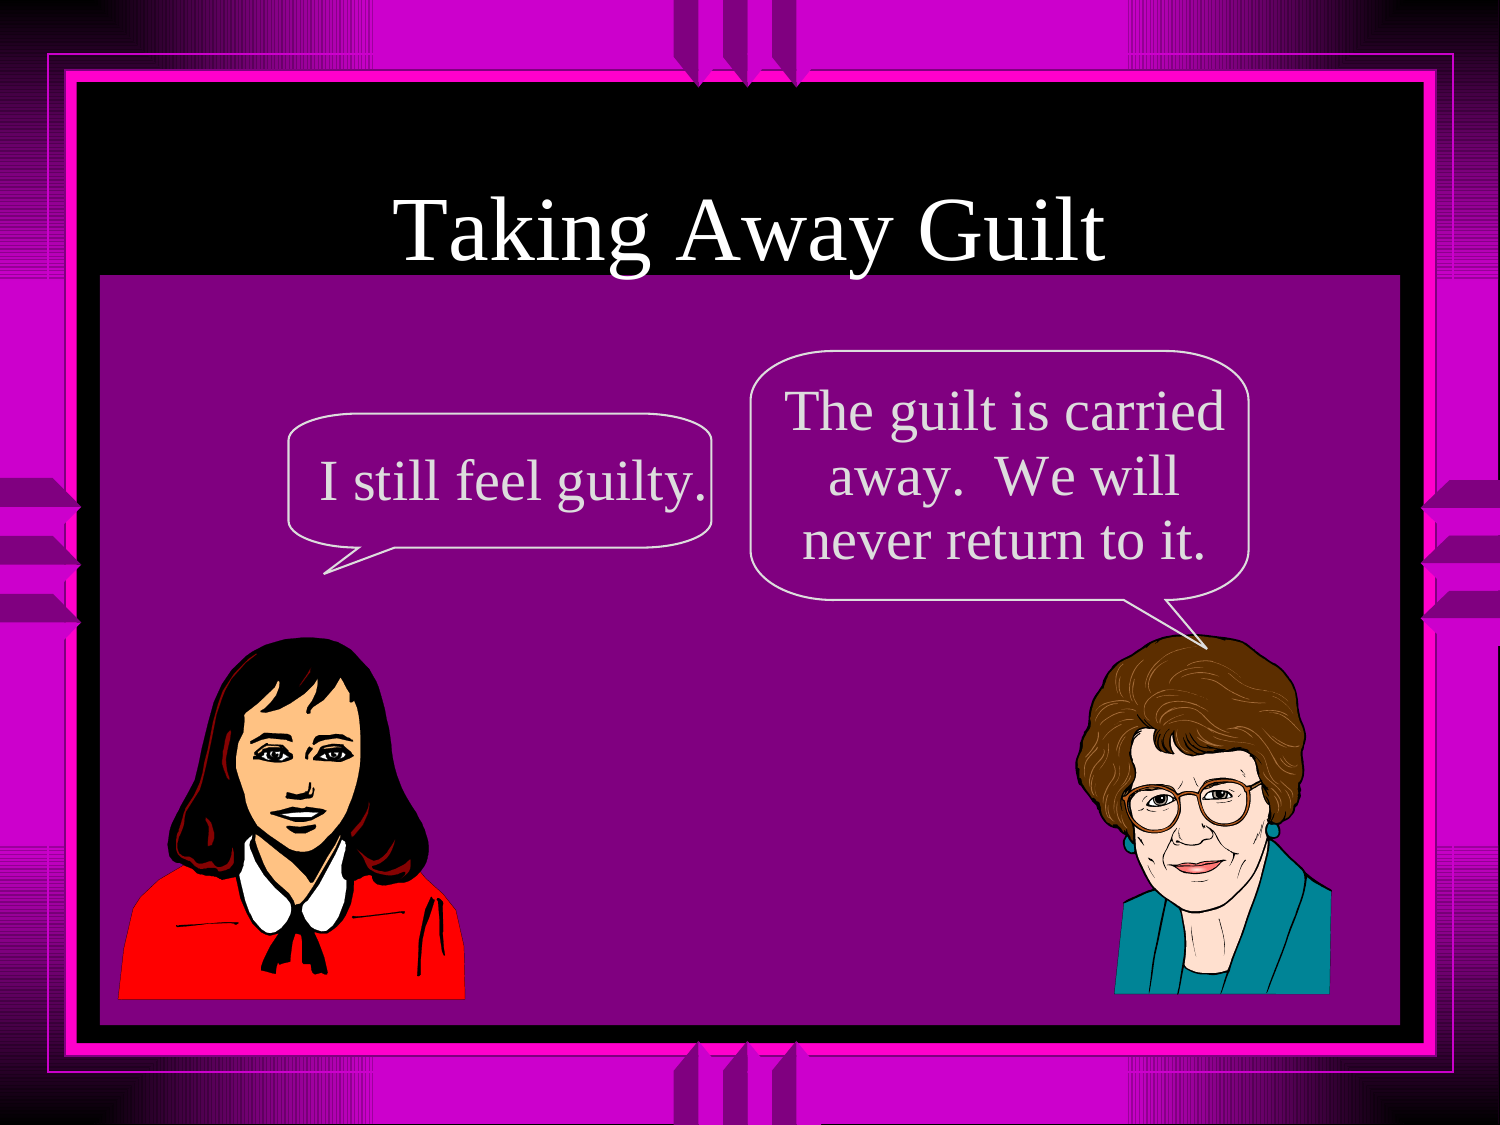

# Taking Away Guilt
The guilt is carried
away. We will
never return to it.
I still feel guilty.